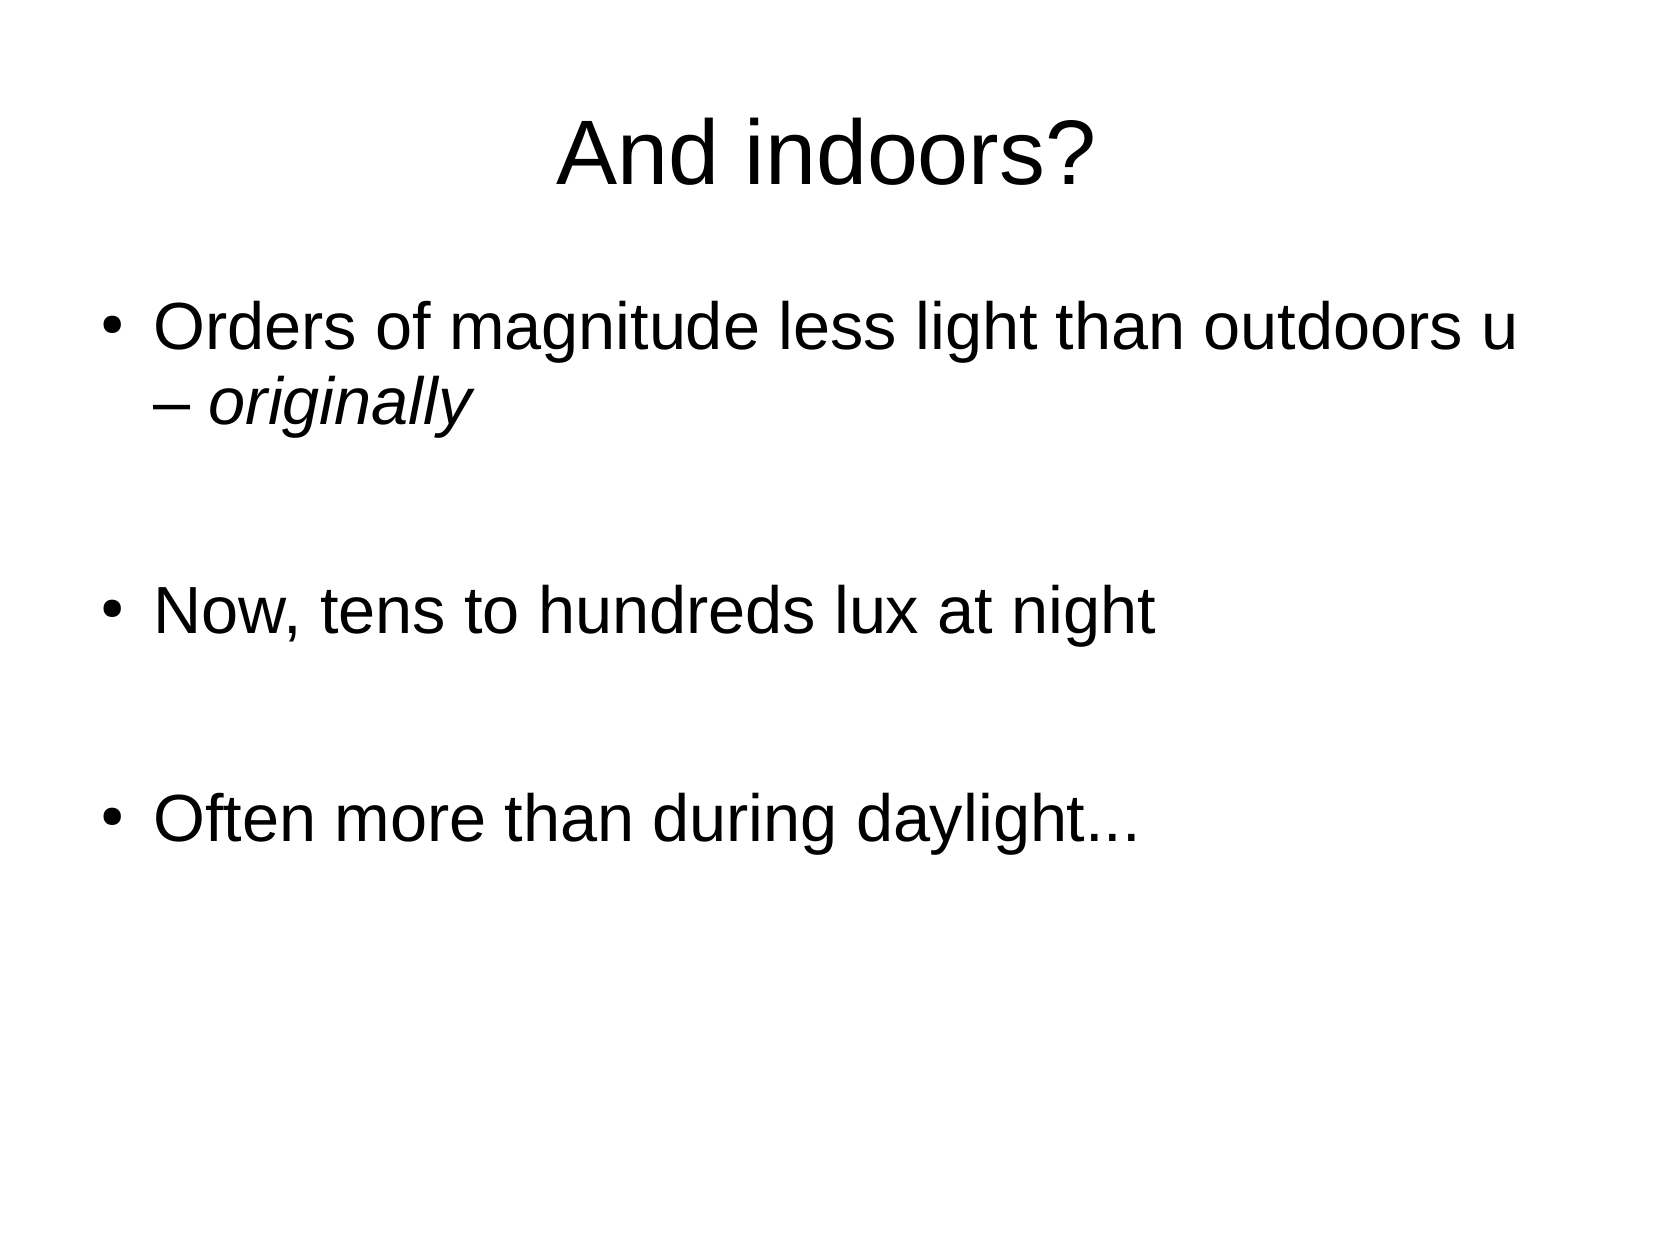

# And indoors?
Orders of magnitude less light than outdoors u – originally
Now, tens to hundreds lux at night
Often more than during daylight...